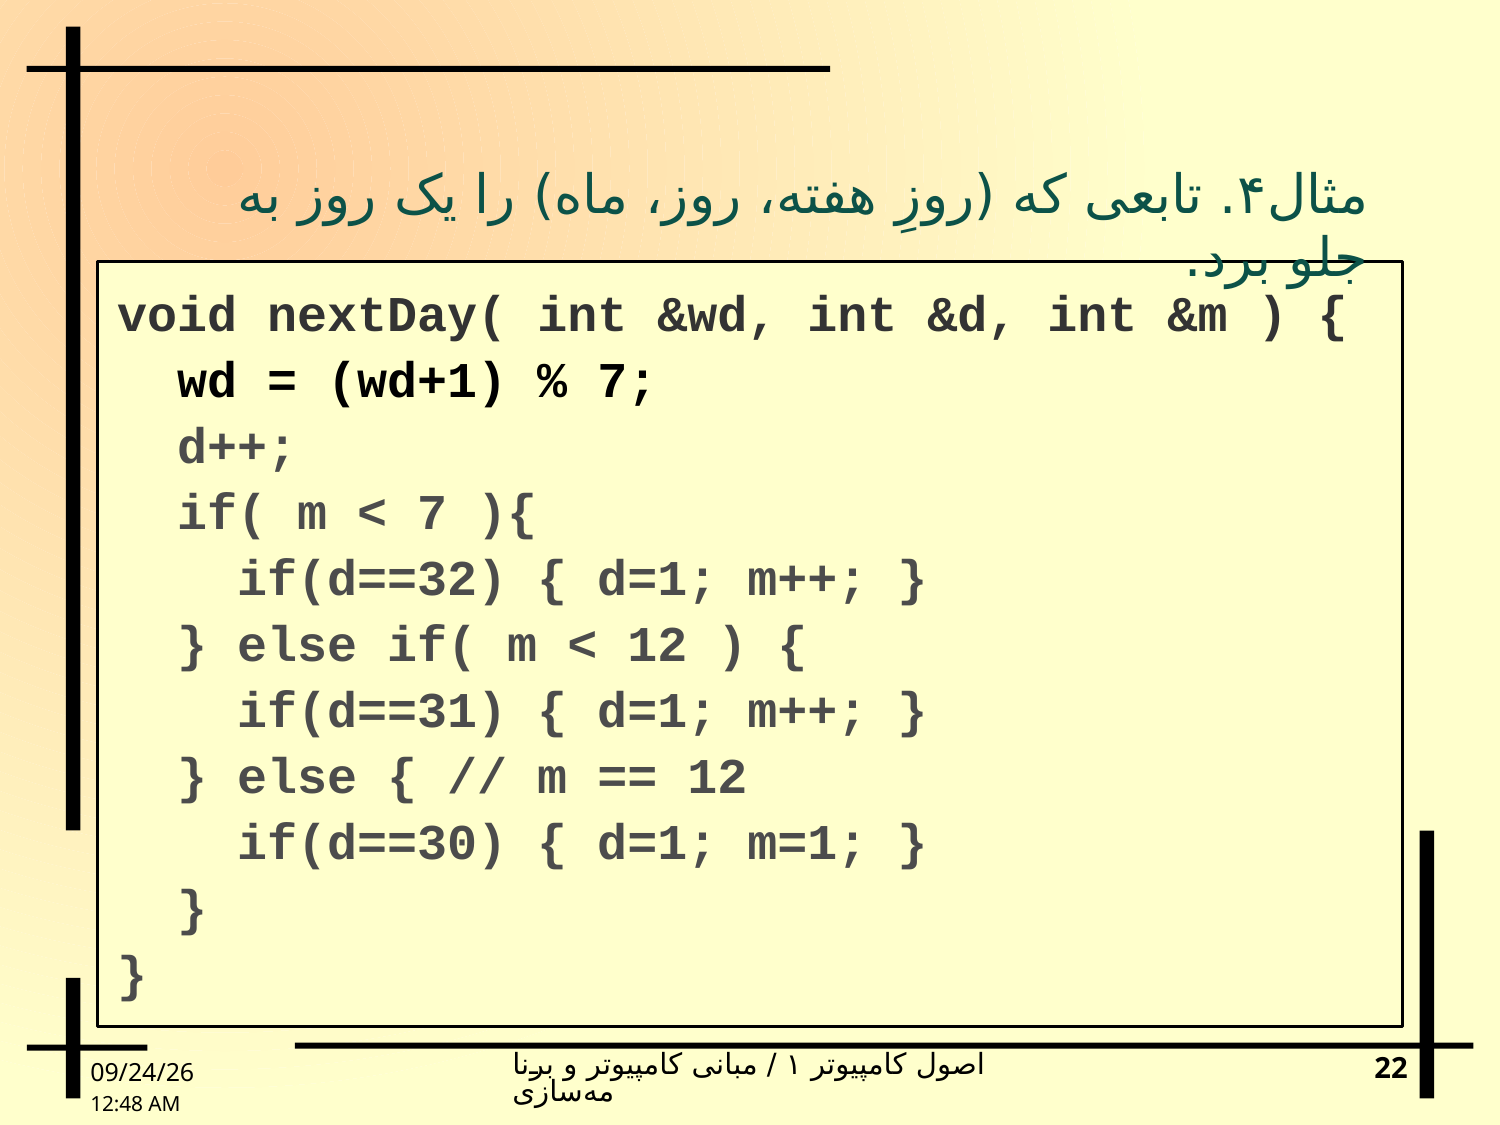

مثال۴. تابعی که (روزِ هفته، روز، ماه) را یک روز به جلو برد.
# void nextDay( int &wd, int &d, int &m ) {
 wd = (wd+1) % 7;
 d++;
 if( m < 7 ){
 if(d==32) { d=1; m++; }
 } else if( m < 12 ) {
 if(d==31) { d=1; m++; }
 } else { // m == 12
 if(d==30) { d=1; m=1; }
 }
}
اصول کامپیوتر ۱ / مبانی کامپیوتر و برنامه‌سازی
22